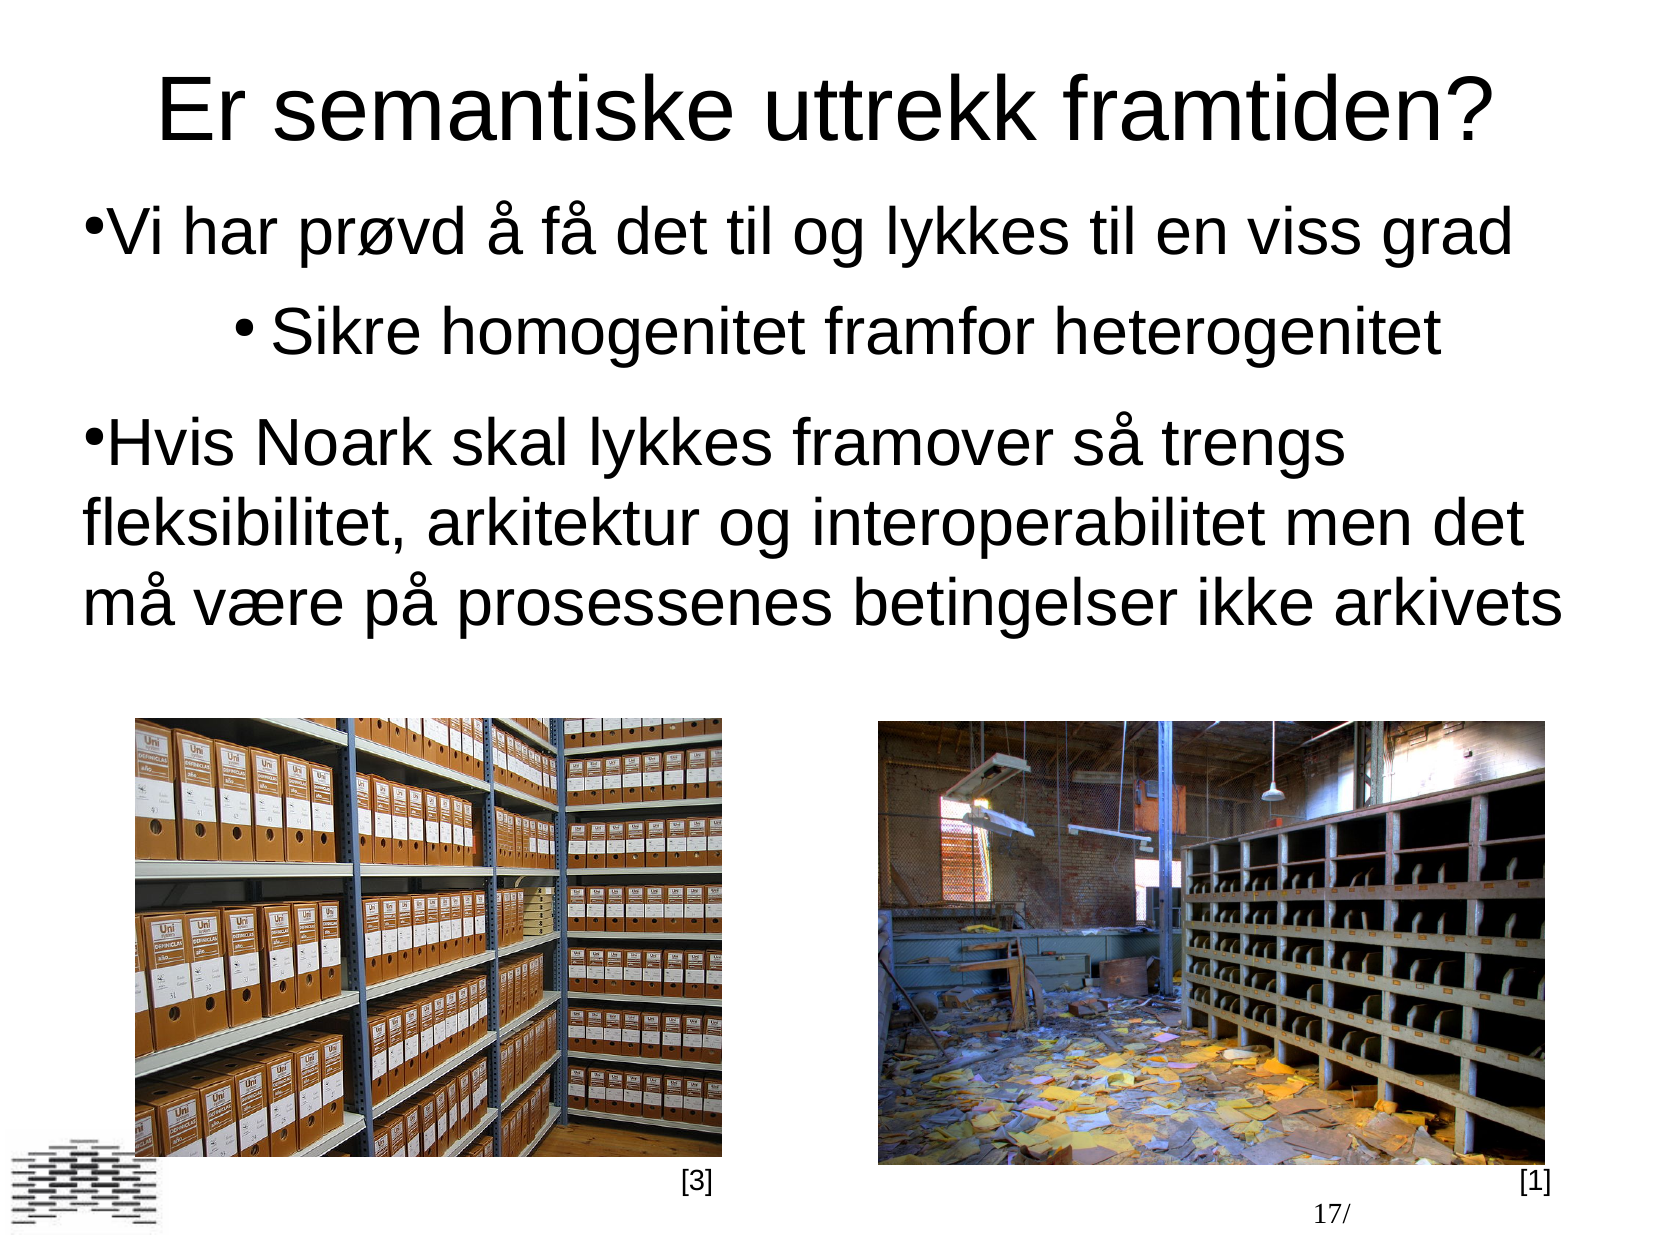

# Er semantiske uttrekk framtiden?
Vi har prøvd å få det til og lykkes til en viss grad
Sikre homogenitet framfor heterogenitet
Hvis Noark skal lykkes framover så trengs fleksibilitet, arkitektur og interoperabilitet men det må være på prosessenes betingelser ikke arkivets
[3]
[1]